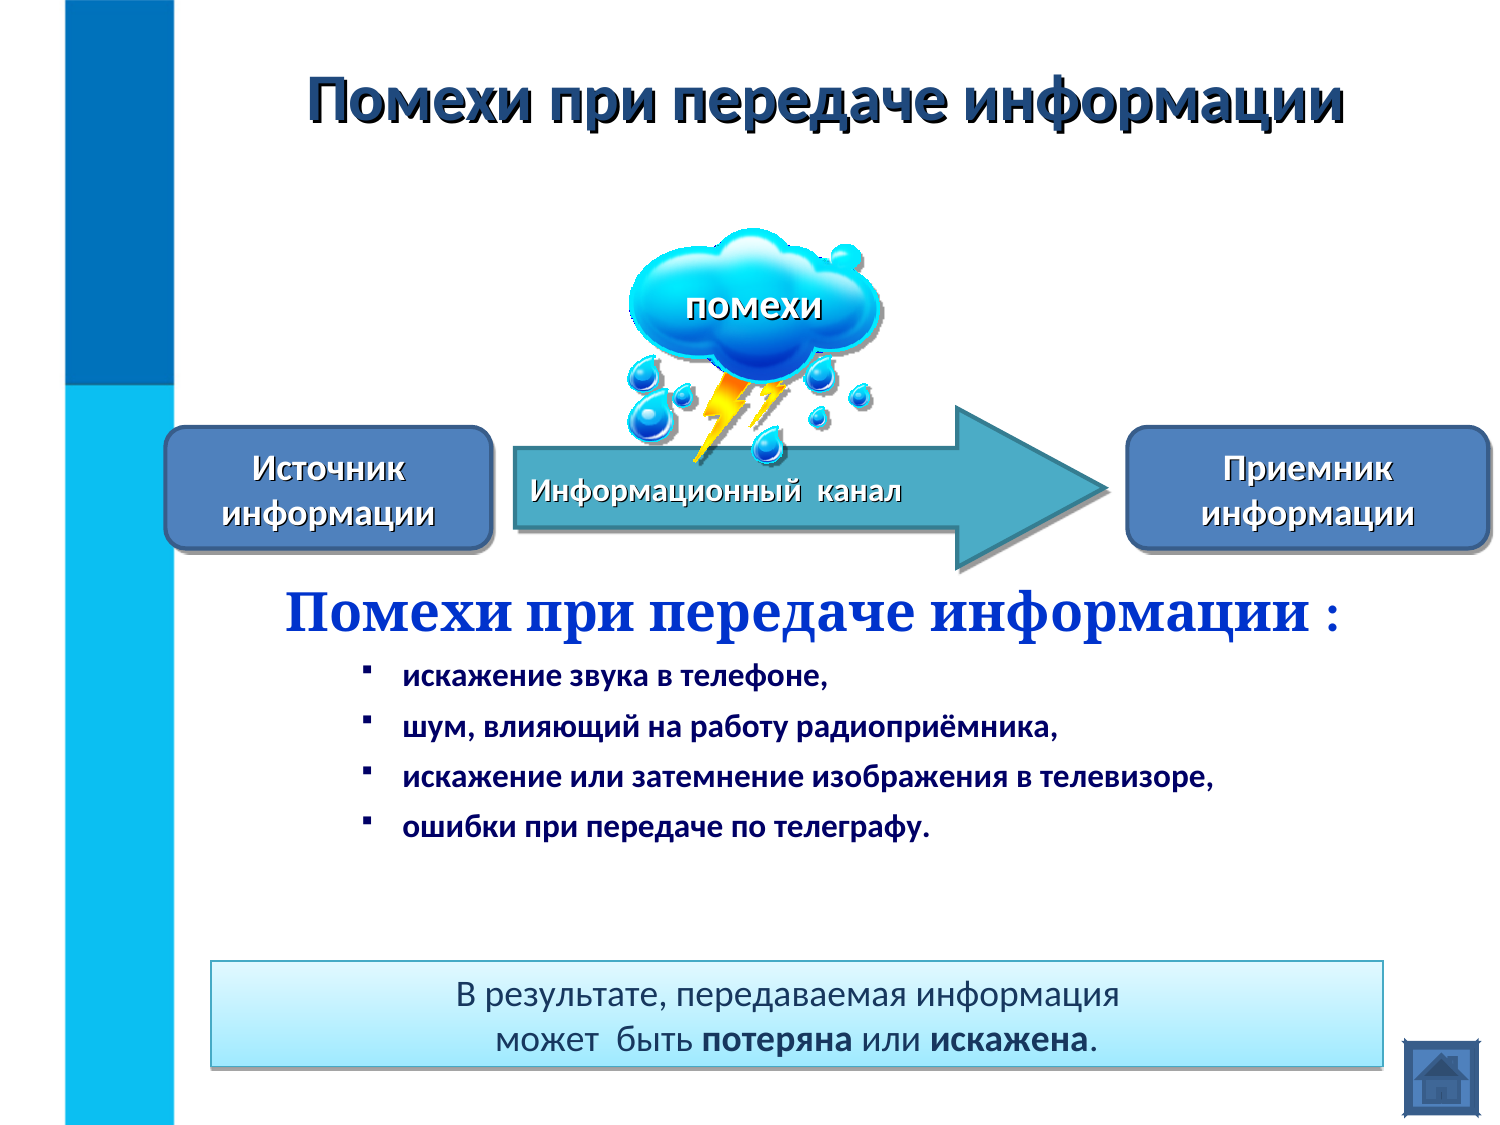

# Помехи при передаче информации
помехи
Информационный канал
Источник
информации
Приемник
информации
	 Помехи при передаче информации :
искажение звука в телефоне,
шум, влияющий на работу радиоприёмника,
искажение или затемнение изображения в телевизоре,
ошибки при передаче по телеграфу.
В результате, передаваемая информация
может быть потеряна или искажена.